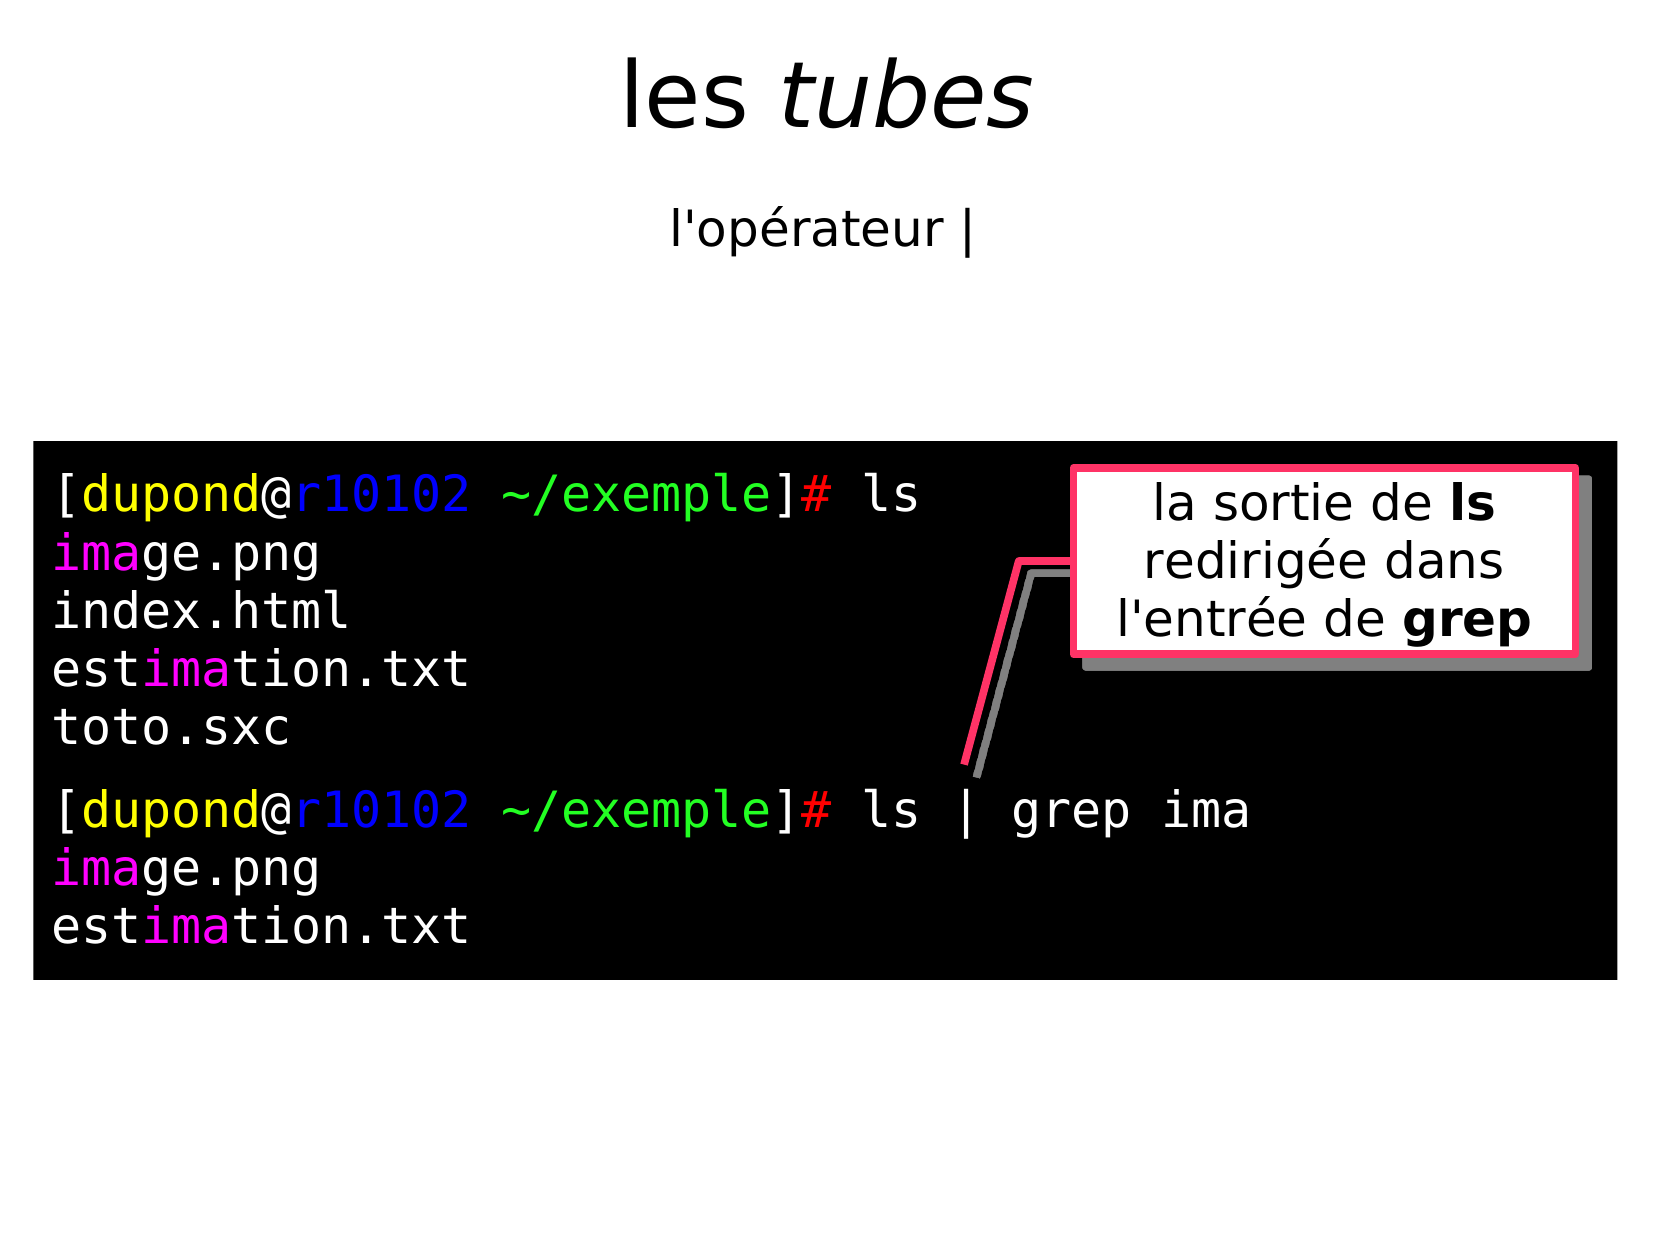

# les tubes
l'opérateur |
[dupond@r10102 ~/exemple]# ls
image.png
index.html
estimation.txt
toto.sxc
[dupond@r10102 ~/exemple]# ls | grep ima
image.png
estimation.txt